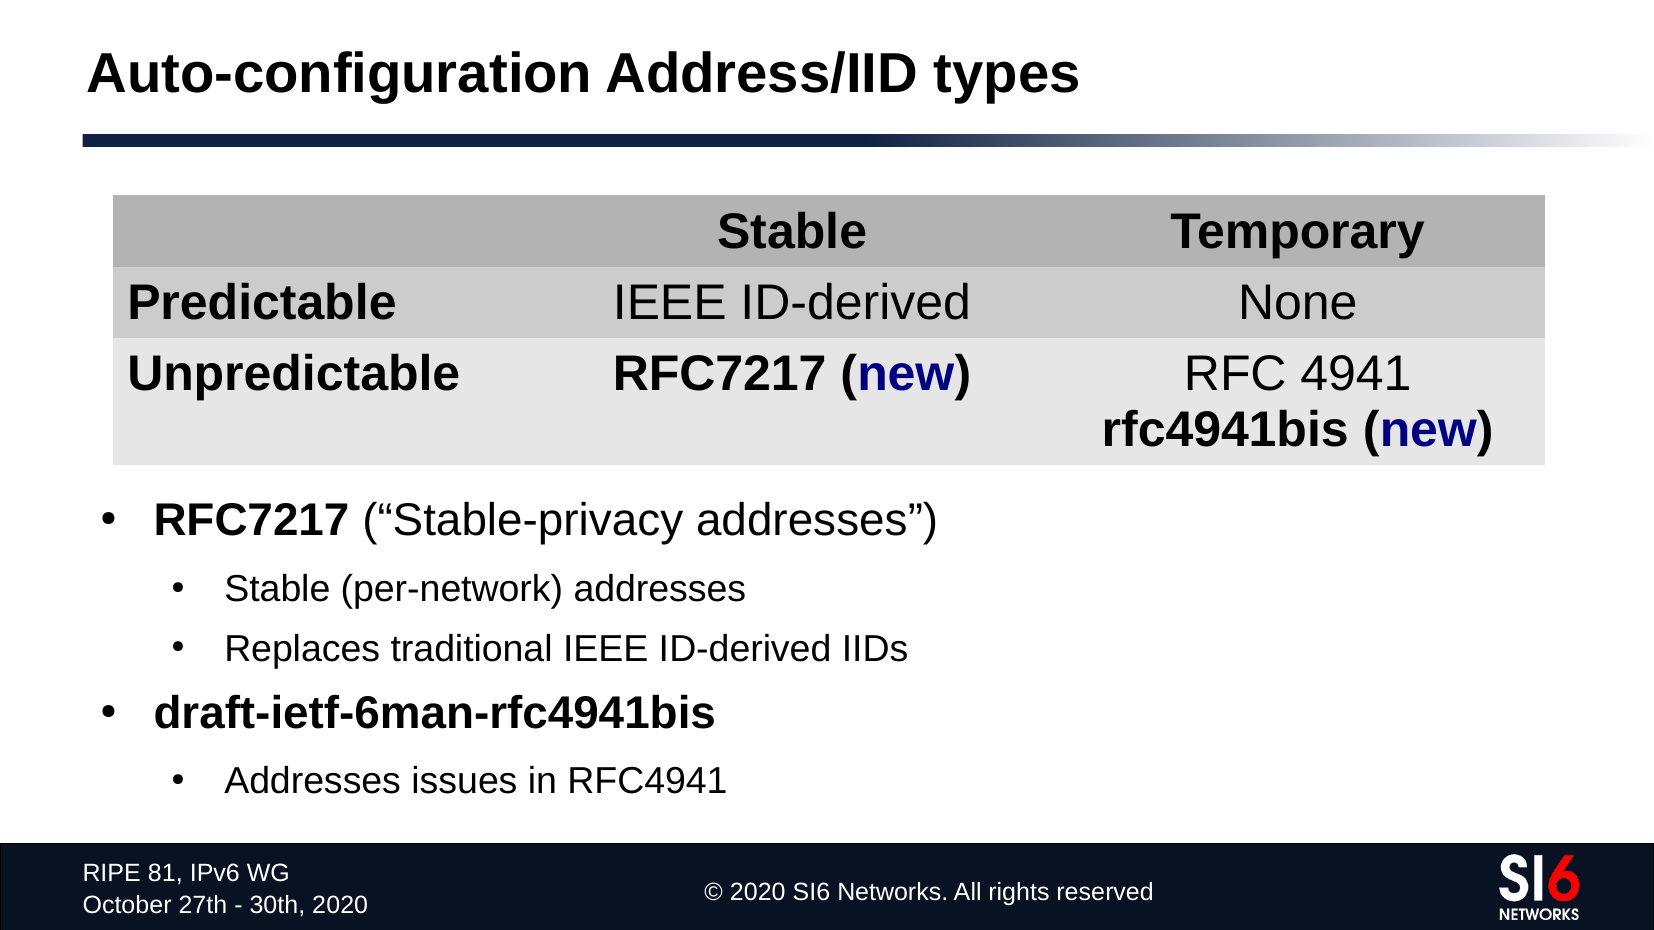

# Auto-configuration Address/IID types
| | Stable | Temporary |
| --- | --- | --- |
| Predictable | IEEE ID-derived | None |
| Unpredictable | RFC7217 (new) | RFC 4941 rfc4941bis (new) |
RFC7217 (“Stable-privacy addresses”)
Stable (per-network) addresses
Replaces traditional IEEE ID-derived IIDs
draft-ietf-6man-rfc4941bis
Addresses issues in RFC4941